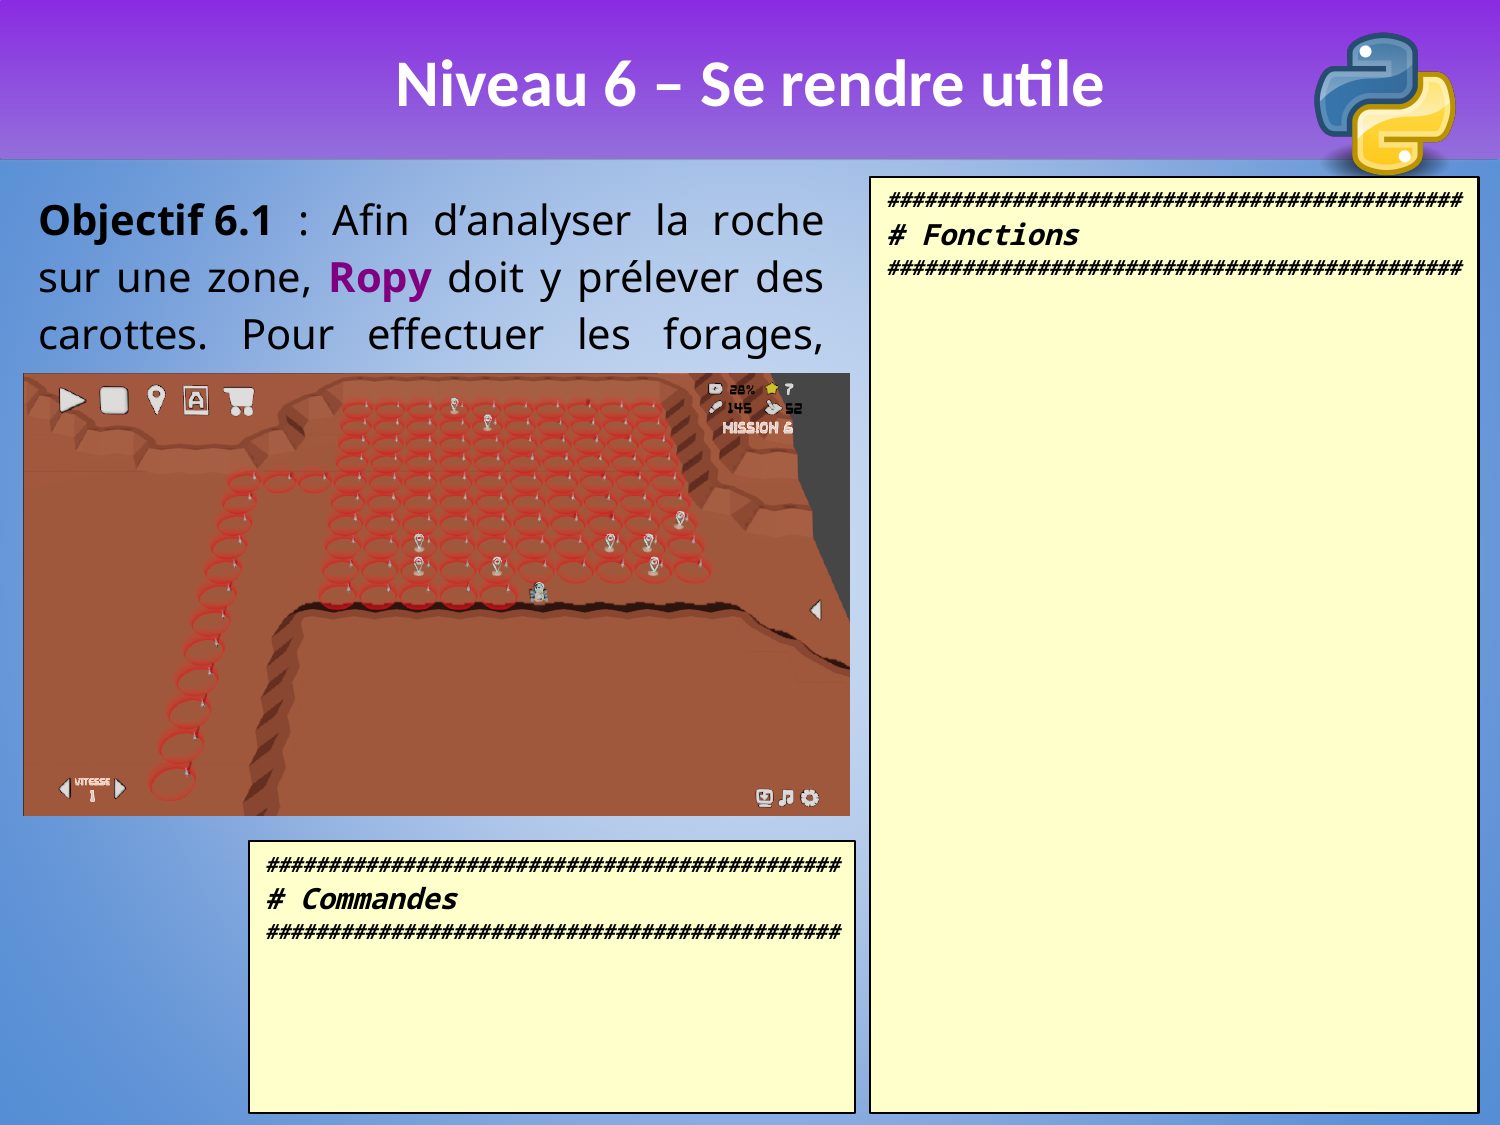

Niveau 6 – Se rendre utile
##############################################
# Fonctions
##############################################
Objectif 6.1 : Afin d’analyser la roche sur une zone, Ropy doit y prélever des carottes. Pour effectuer les forages, Ropy doit passer sur toutes les cases.
##############################################
# Commandes
##############################################